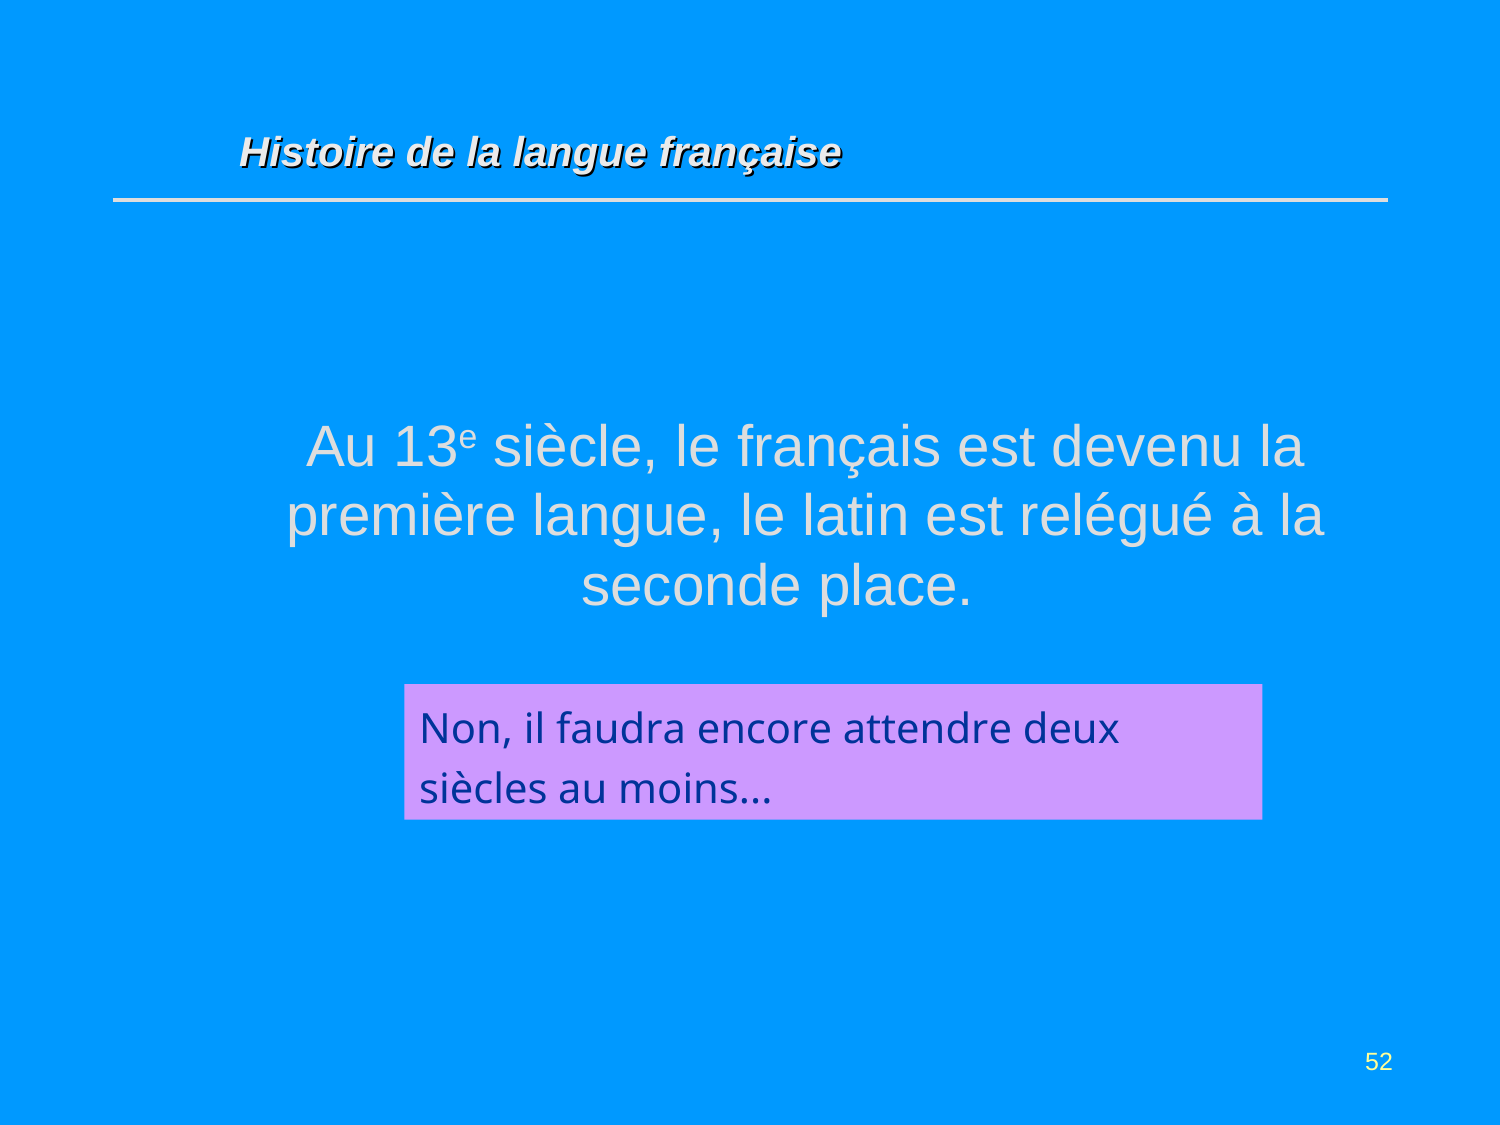

Histoire de la langue française
Au 13e siècle, le français est devenu la première langue, le latin est relégué à la seconde place.
Vrai / Faux ?
Non, il faudra encore attendre deux siècles au moins...
52